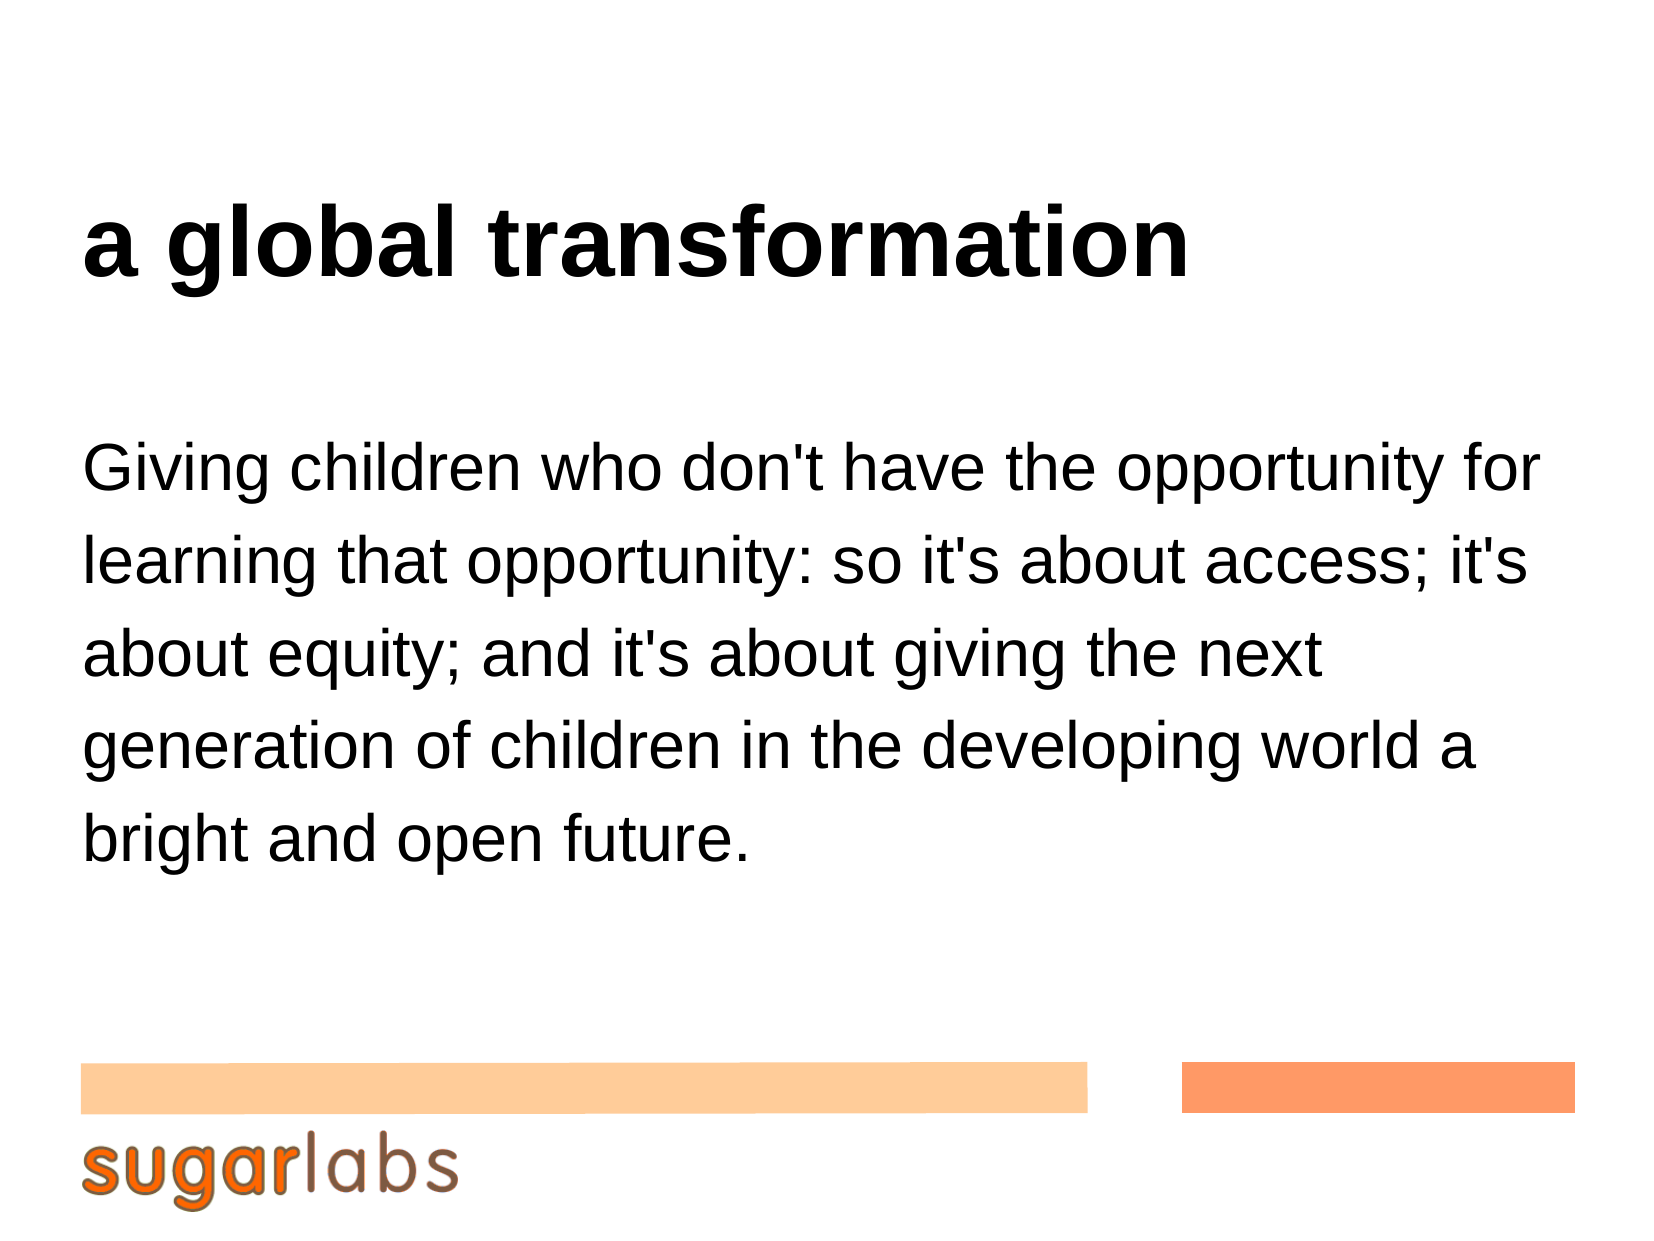

# a global transformation
Giving children who don't have the opportunity for learning that opportunity: so it's about access; it's about equity; and it's about giving the next generation of children in the developing world a bright and open future.